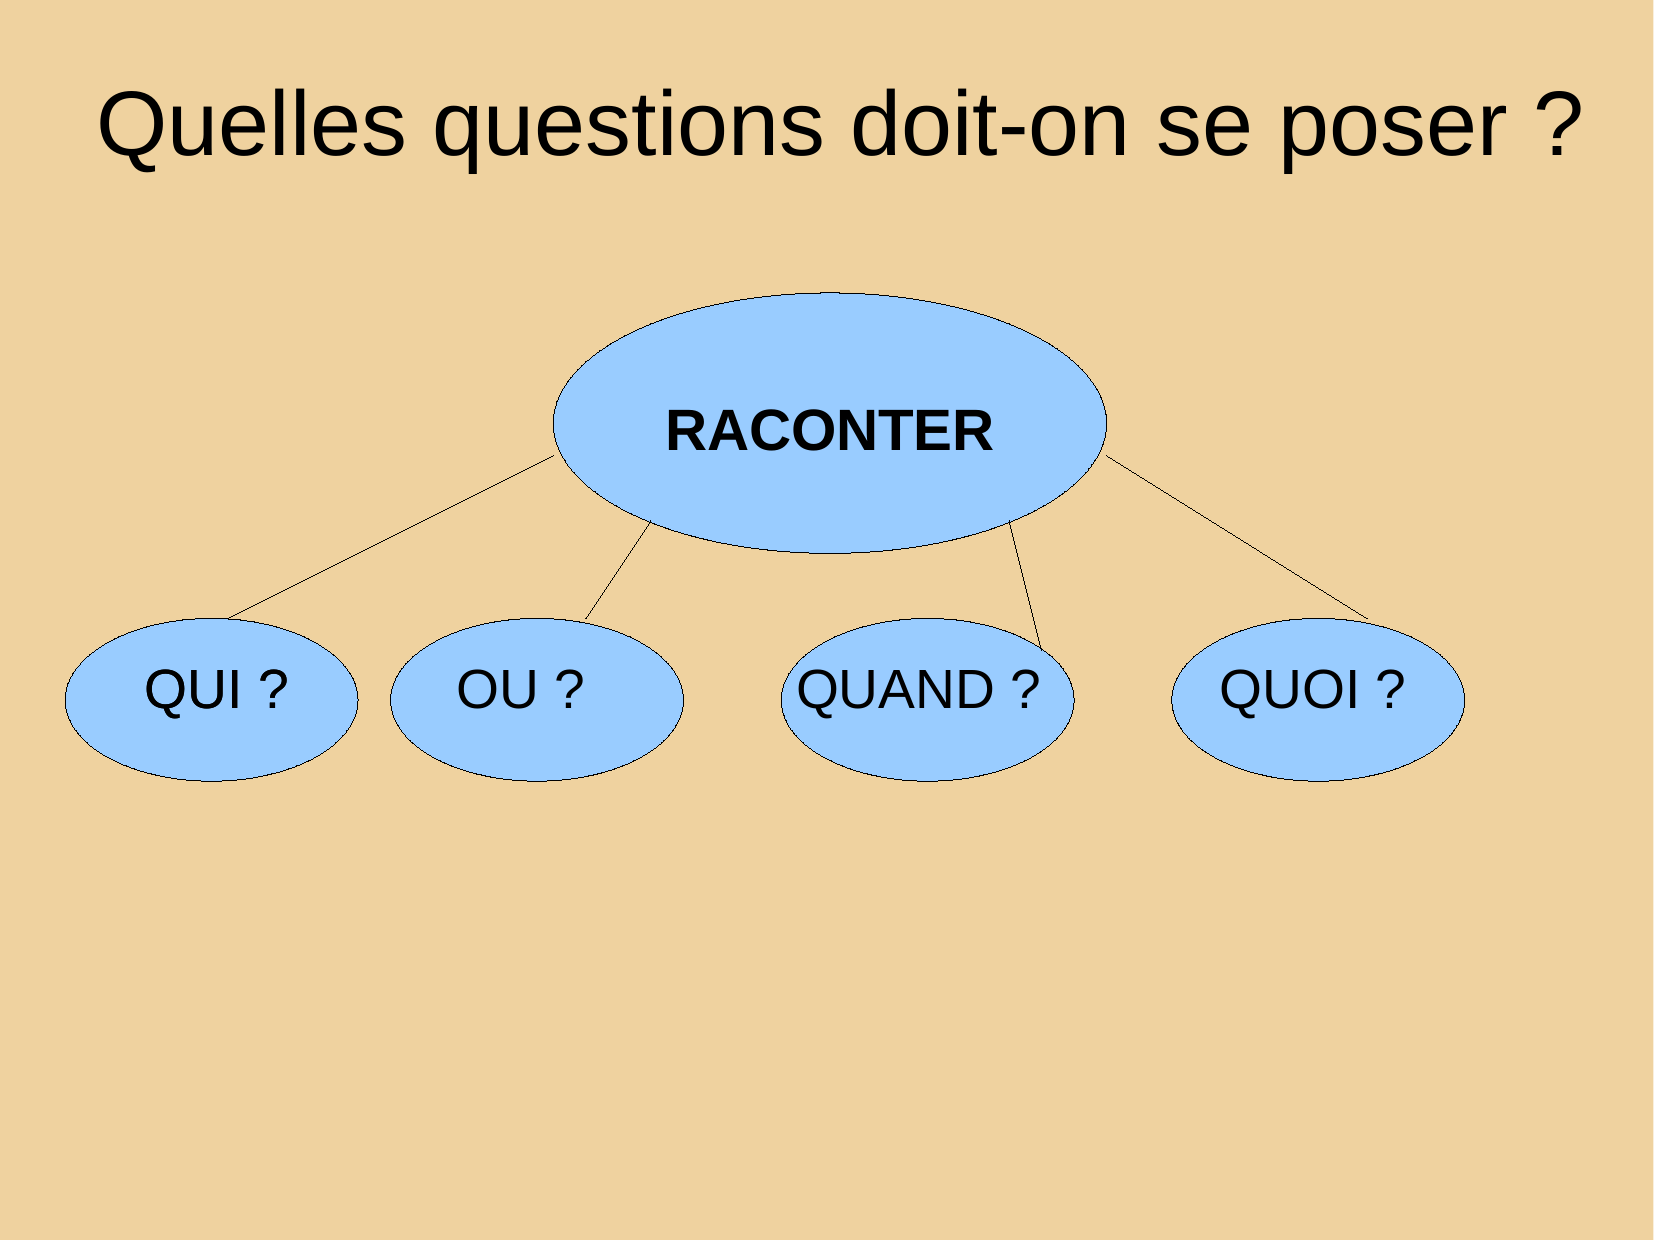

Quelles questions doit-on se poser ?
RACONTER
QUI ?
OU ?
QUAND ?
QUOI ?
QUI ?